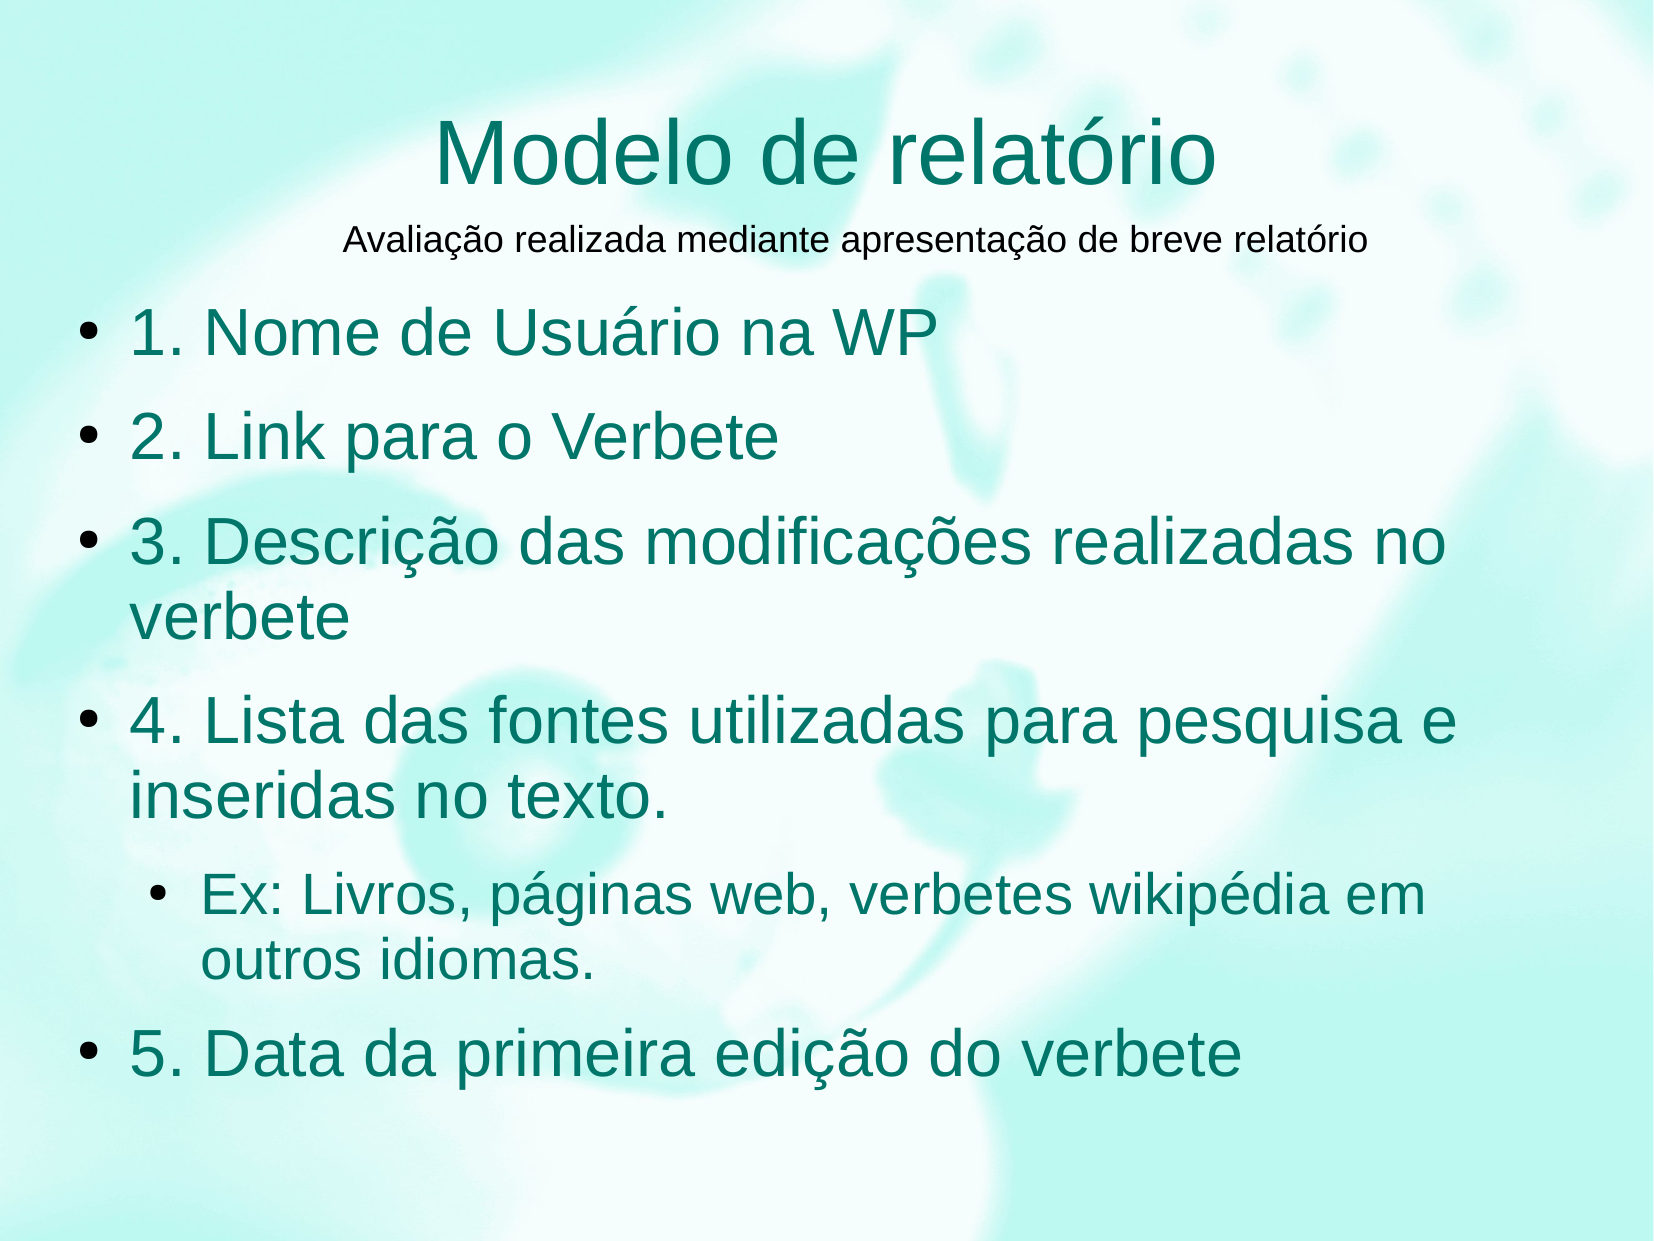

# Modelo de relatório
Avaliação realizada mediante apresentação de breve relatório
1. Nome de Usuário na WP
2. Link para o Verbete
3. Descrição das modificações realizadas no verbete
4. Lista das fontes utilizadas para pesquisa e inseridas no texto.
Ex: Livros, páginas web, verbetes wikipédia em outros idiomas.
5. Data da primeira edição do verbete